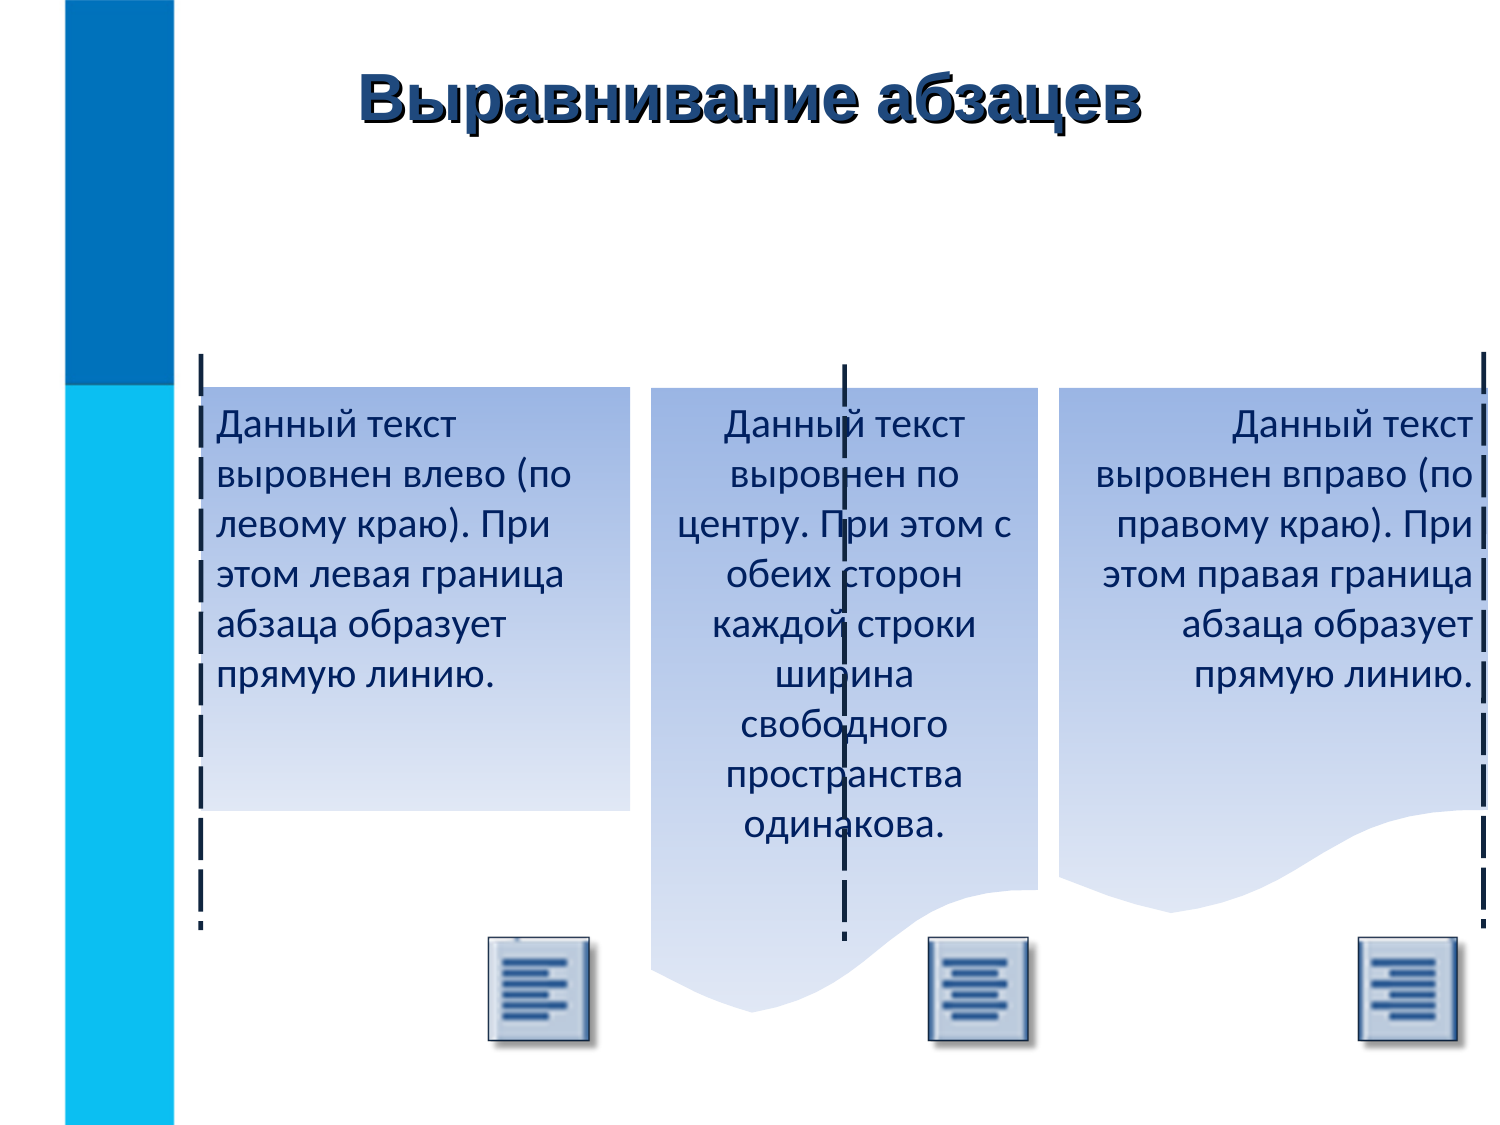

# Выравнивание абзацев
Данный текст выровнен влево (по левому краю). При этом левая граница абзаца образует прямую линию.
Данный текст выровнен по центру. При этом с обеих сторон каждой строки ширина свободного пространства одинакова.
Данный текст выровнен вправо (по правому краю). При этом правая граница абзаца образует прямую линию.